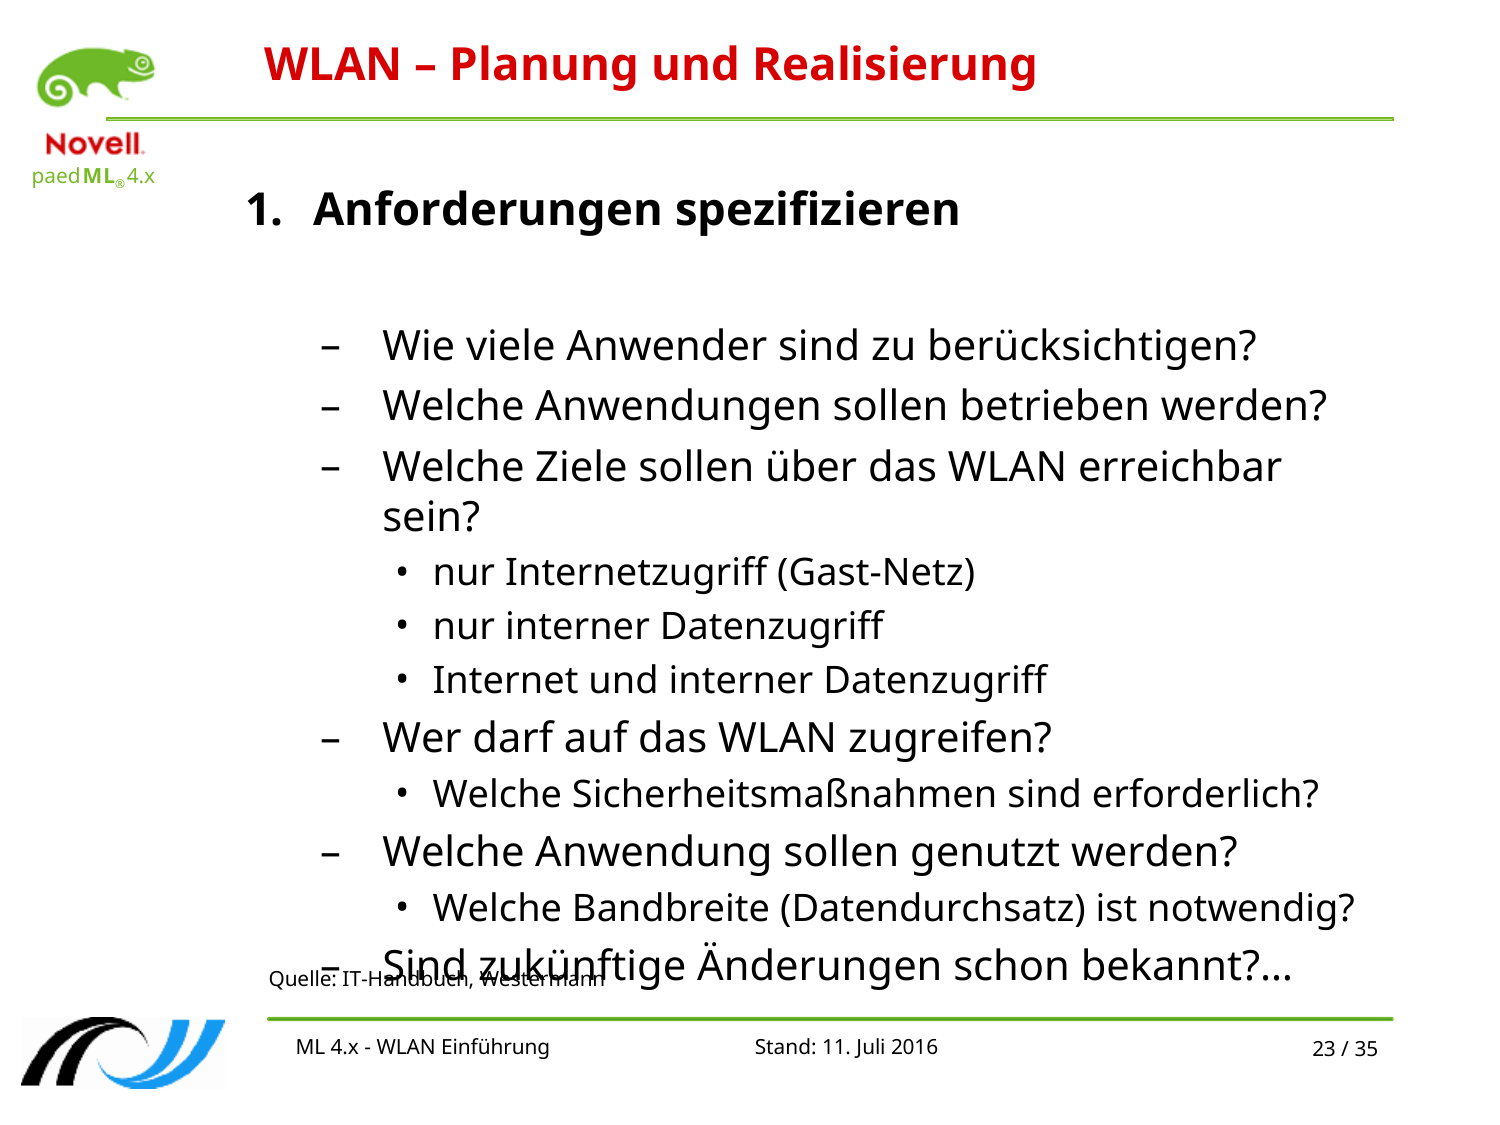

# WLAN – Planung und Realisierung
Anforderungen spezifizieren
Wie viele Anwender sind zu berücksichtigen?
Welche Anwendungen sollen betrieben werden?
Welche Ziele sollen über das WLAN erreichbar sein?
nur Internetzugriff (Gast-Netz)
nur interner Datenzugriff
Internet und interner Datenzugriff
Wer darf auf das WLAN zugreifen?
Welche Sicherheitsmaßnahmen sind erforderlich?
Welche Anwendung sollen genutzt werden?
Welche Bandbreite (Datendurchsatz) ist notwendig?
Sind zukünftige Änderungen schon bekannt?…
Quelle: IT-Handbuch, Westermann
ML 4.x - WLAN Einführung
11. Juli 2016
23